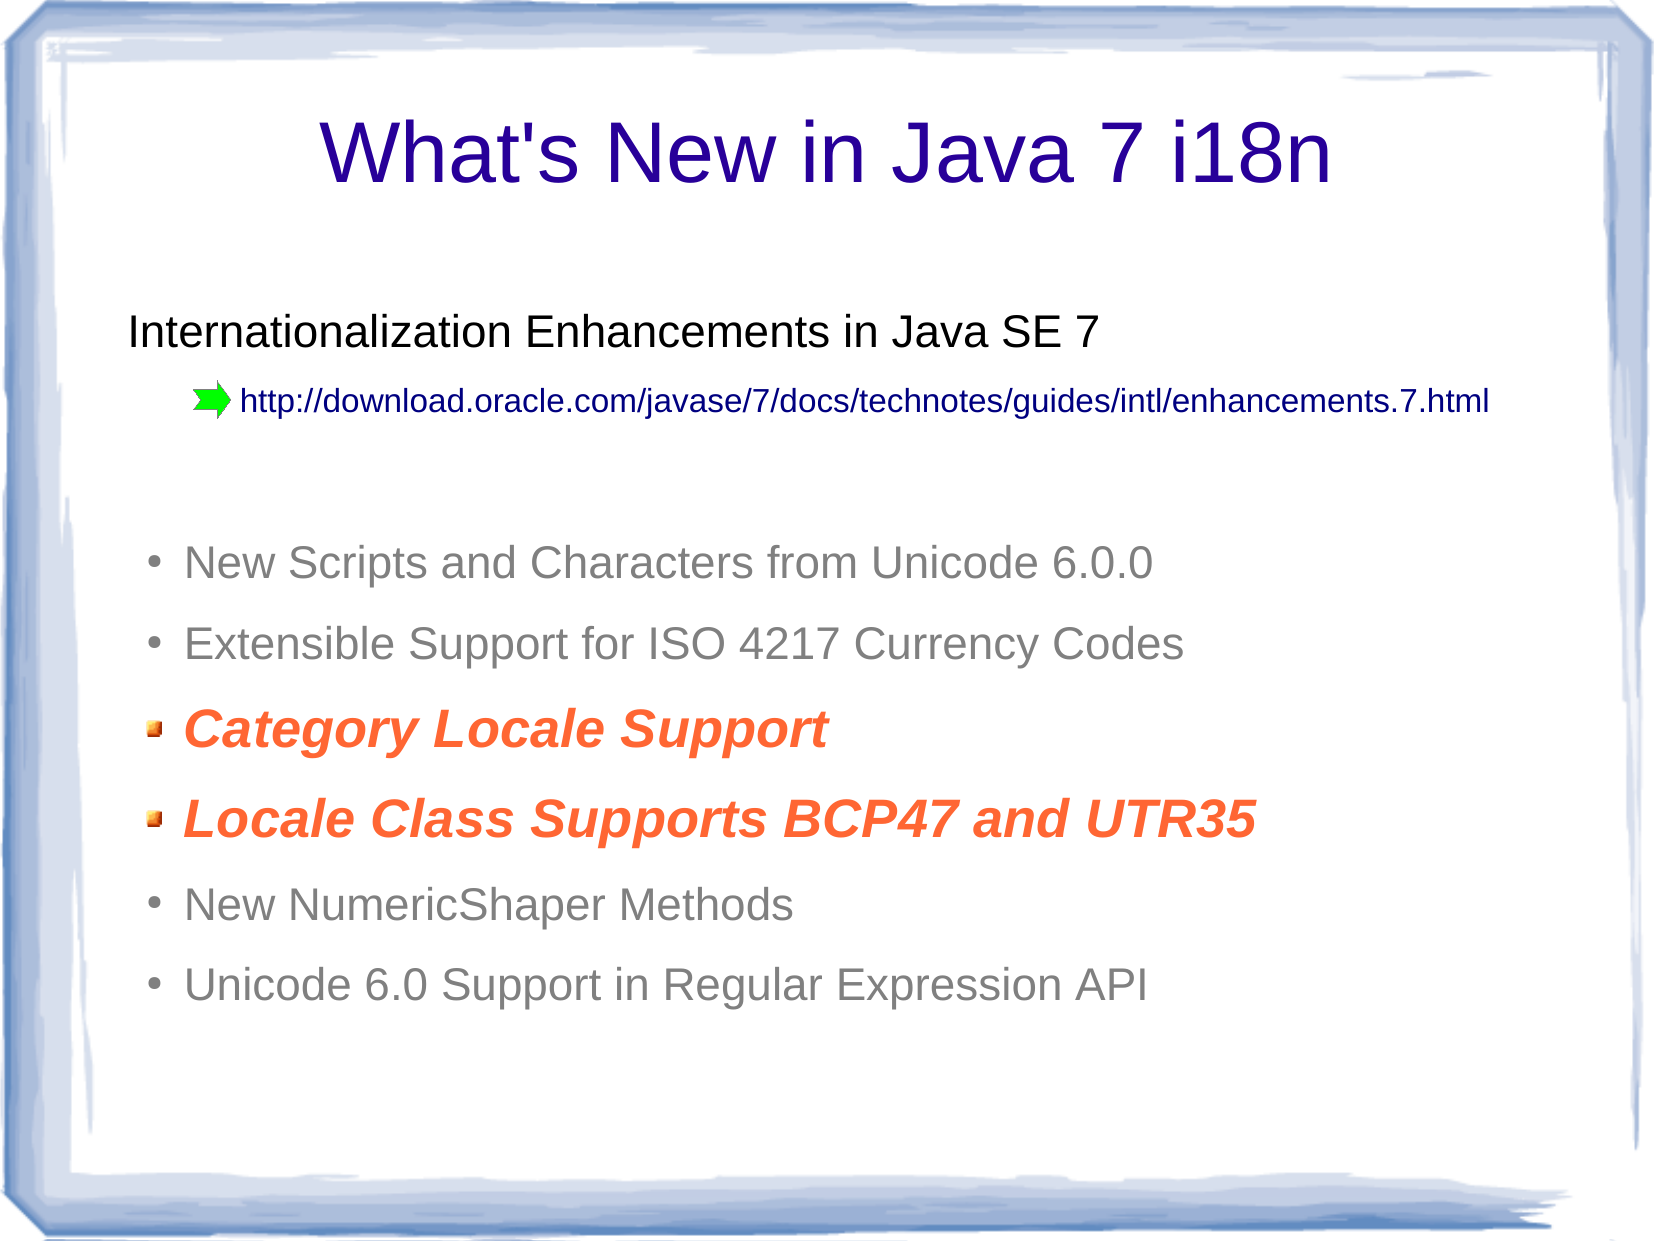

# What's New in Java 7 i18n
Internationalization Enhancements in Java SE 7
http://download.oracle.com/javase/7/docs/technotes/guides/intl/enhancements.7.html
New Scripts and Characters from Unicode 6.0.0
Extensible Support for ISO 4217 Currency Codes
Category Locale Support
Locale Class Supports BCP47 and UTR35
New NumericShaper Methods
Unicode 6.0 Support in Regular Expression API